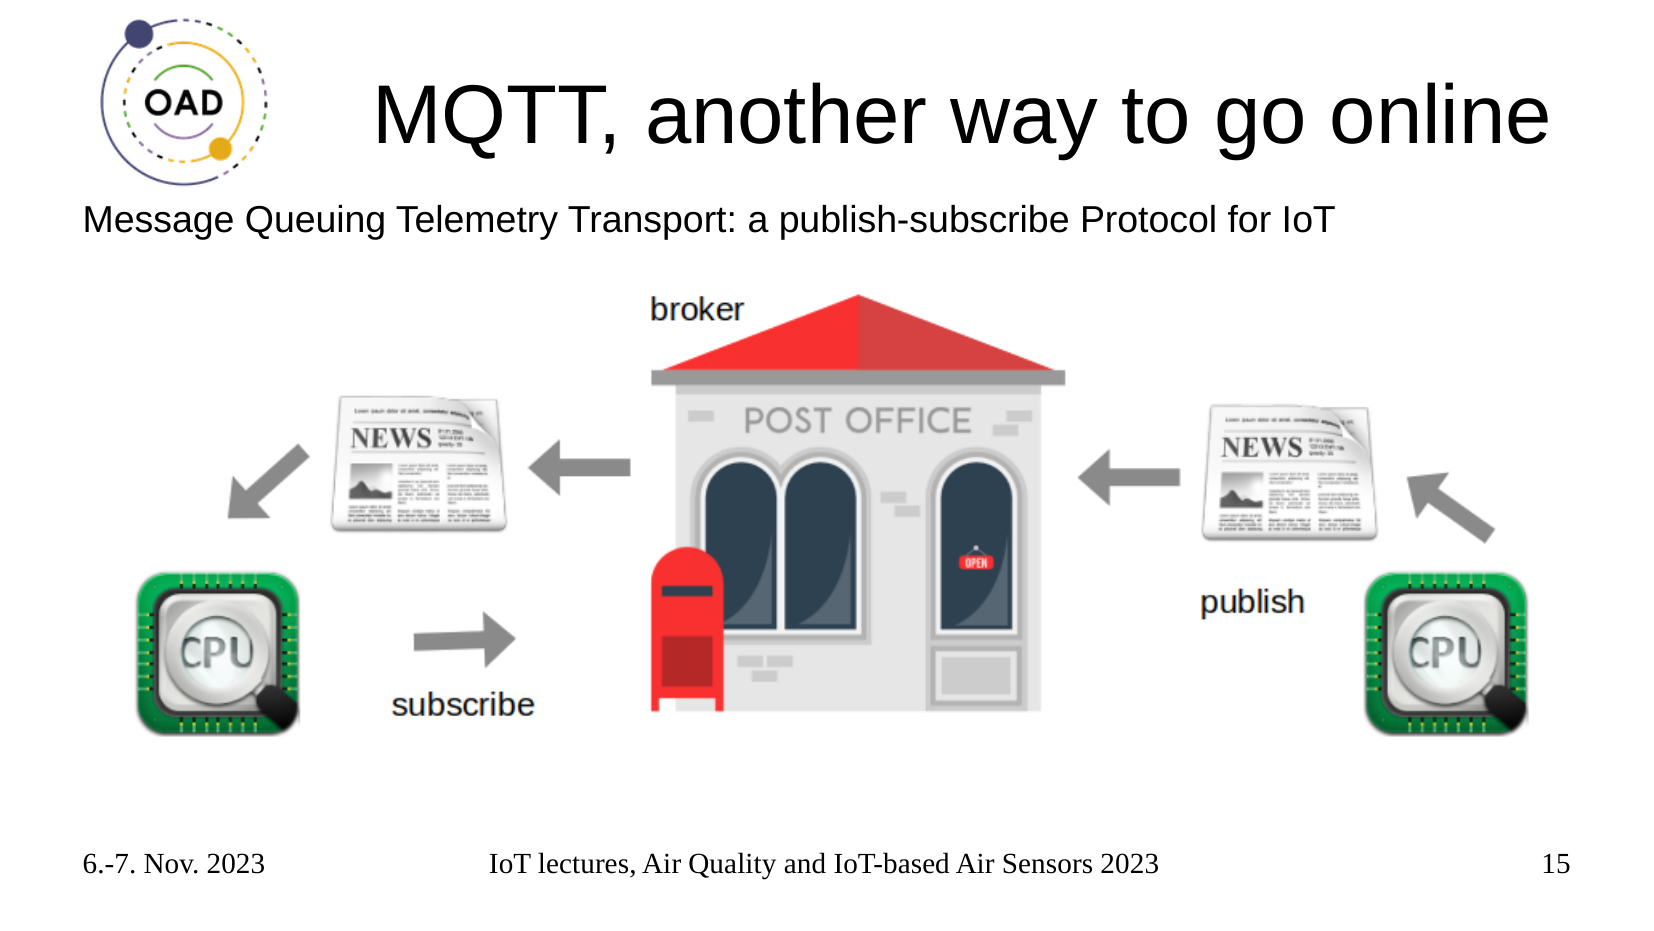

# MQTT, another way to go online
Message Queuing Telemetry Transport: a publish-subscribe Protocol for IoT
6.-7. Nov. 2023
IoT lectures, Air Quality and IoT-based Air Sensors 2023
15